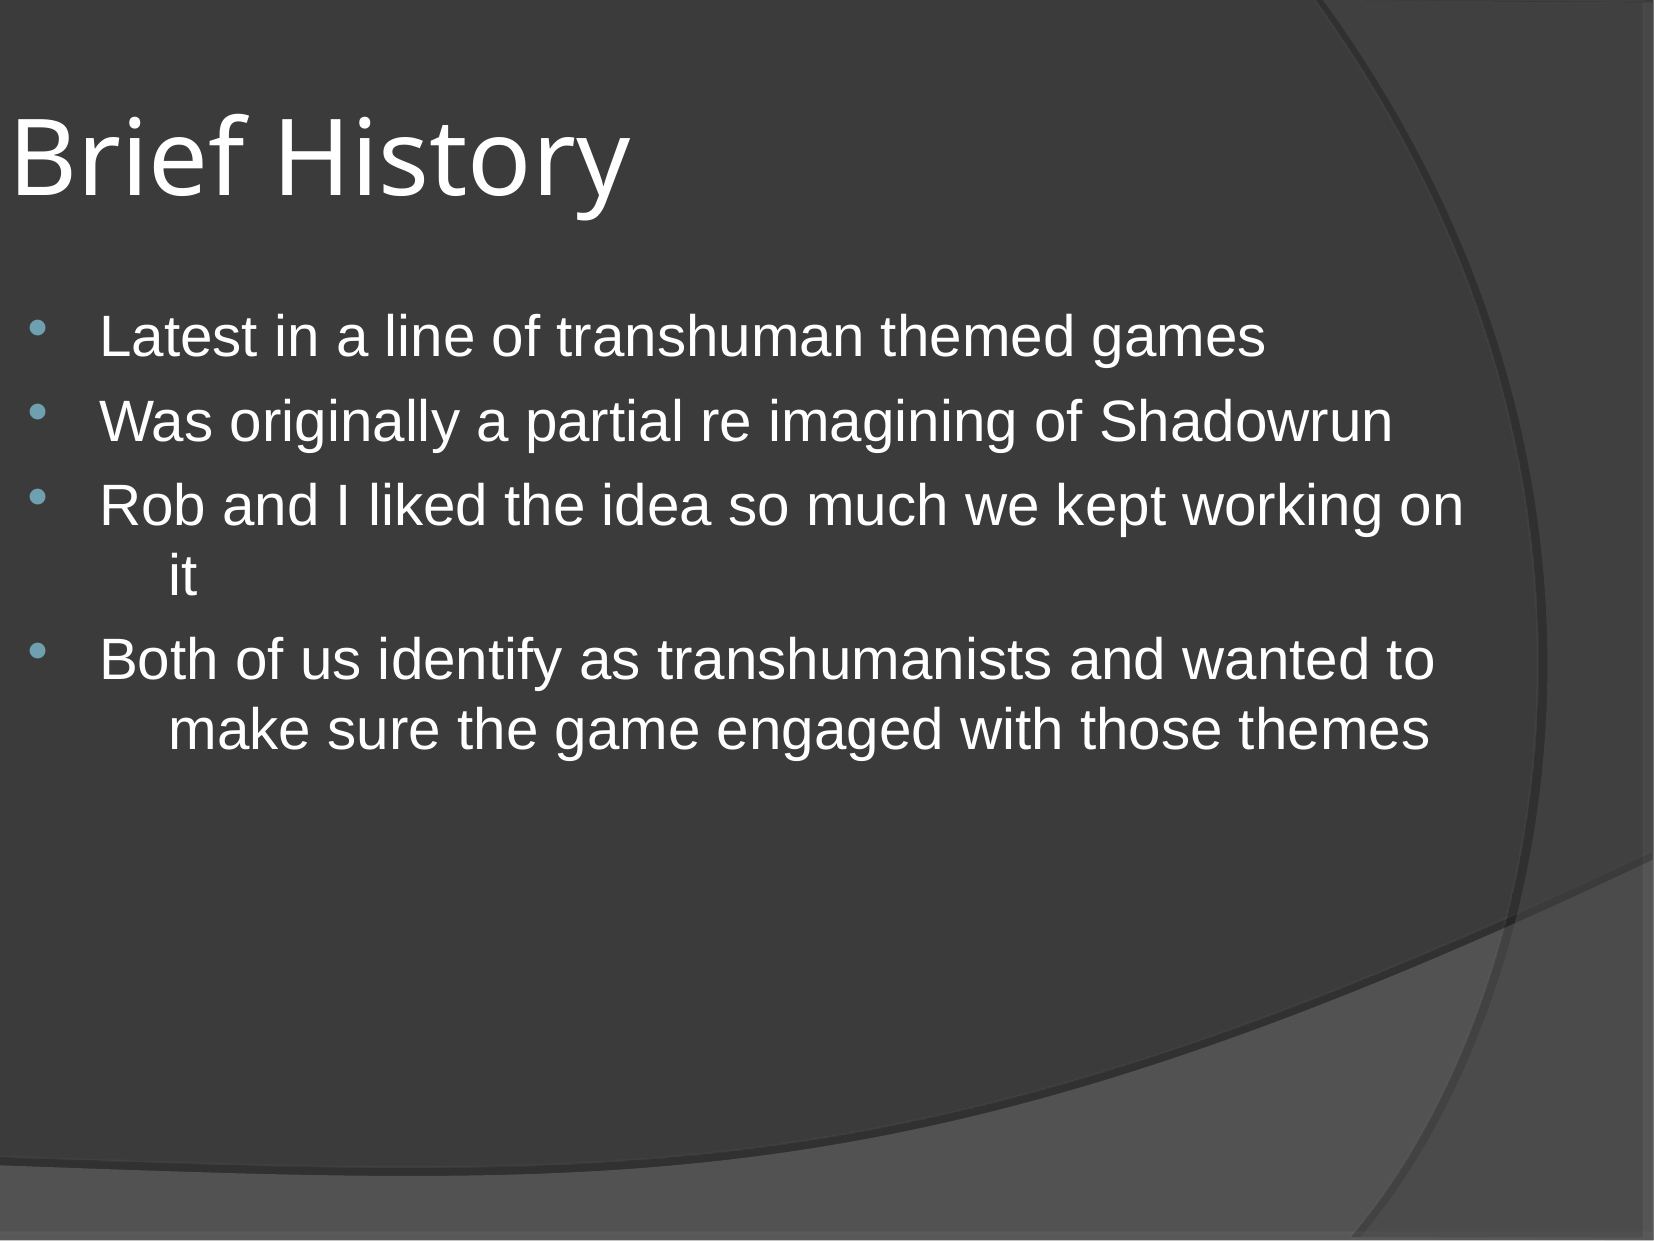

# Brief History
Latest in a line of transhuman themed games
Was originally a partial re imagining of Shadowrun
Rob and I liked the idea so much we kept working on it
Both of us identify as transhumanists and wanted to make sure the game engaged with those themes